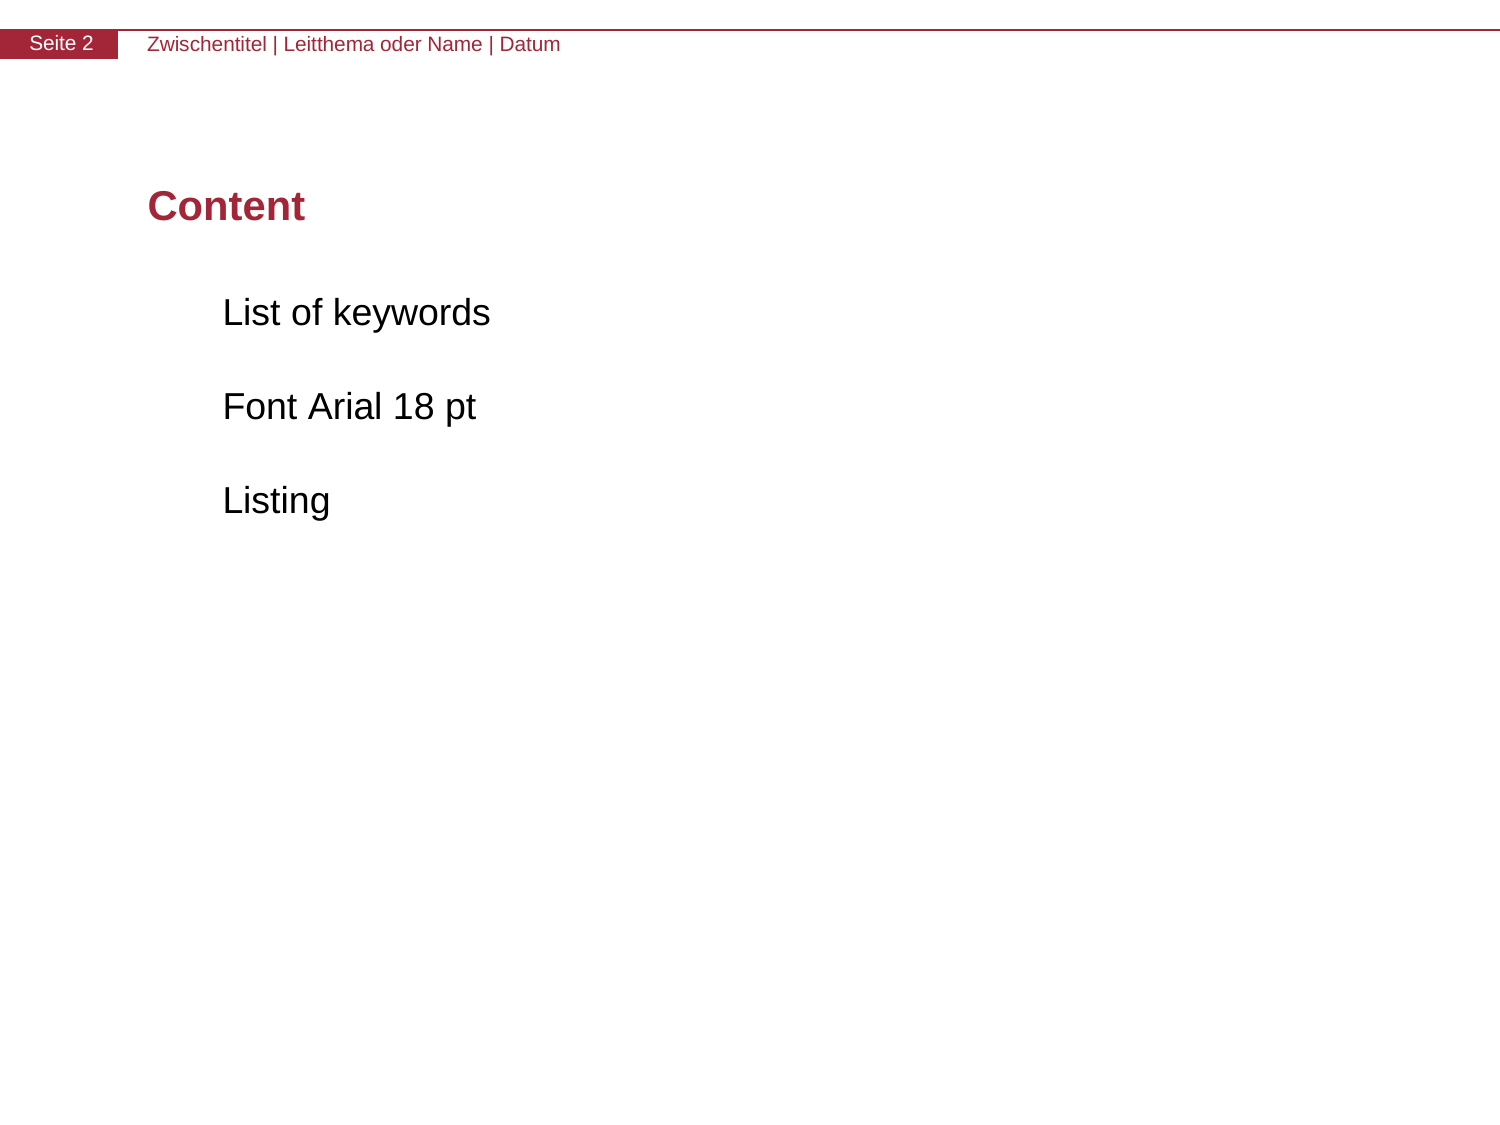

# Content
List of keywords
Font Arial 18 pt
Listing